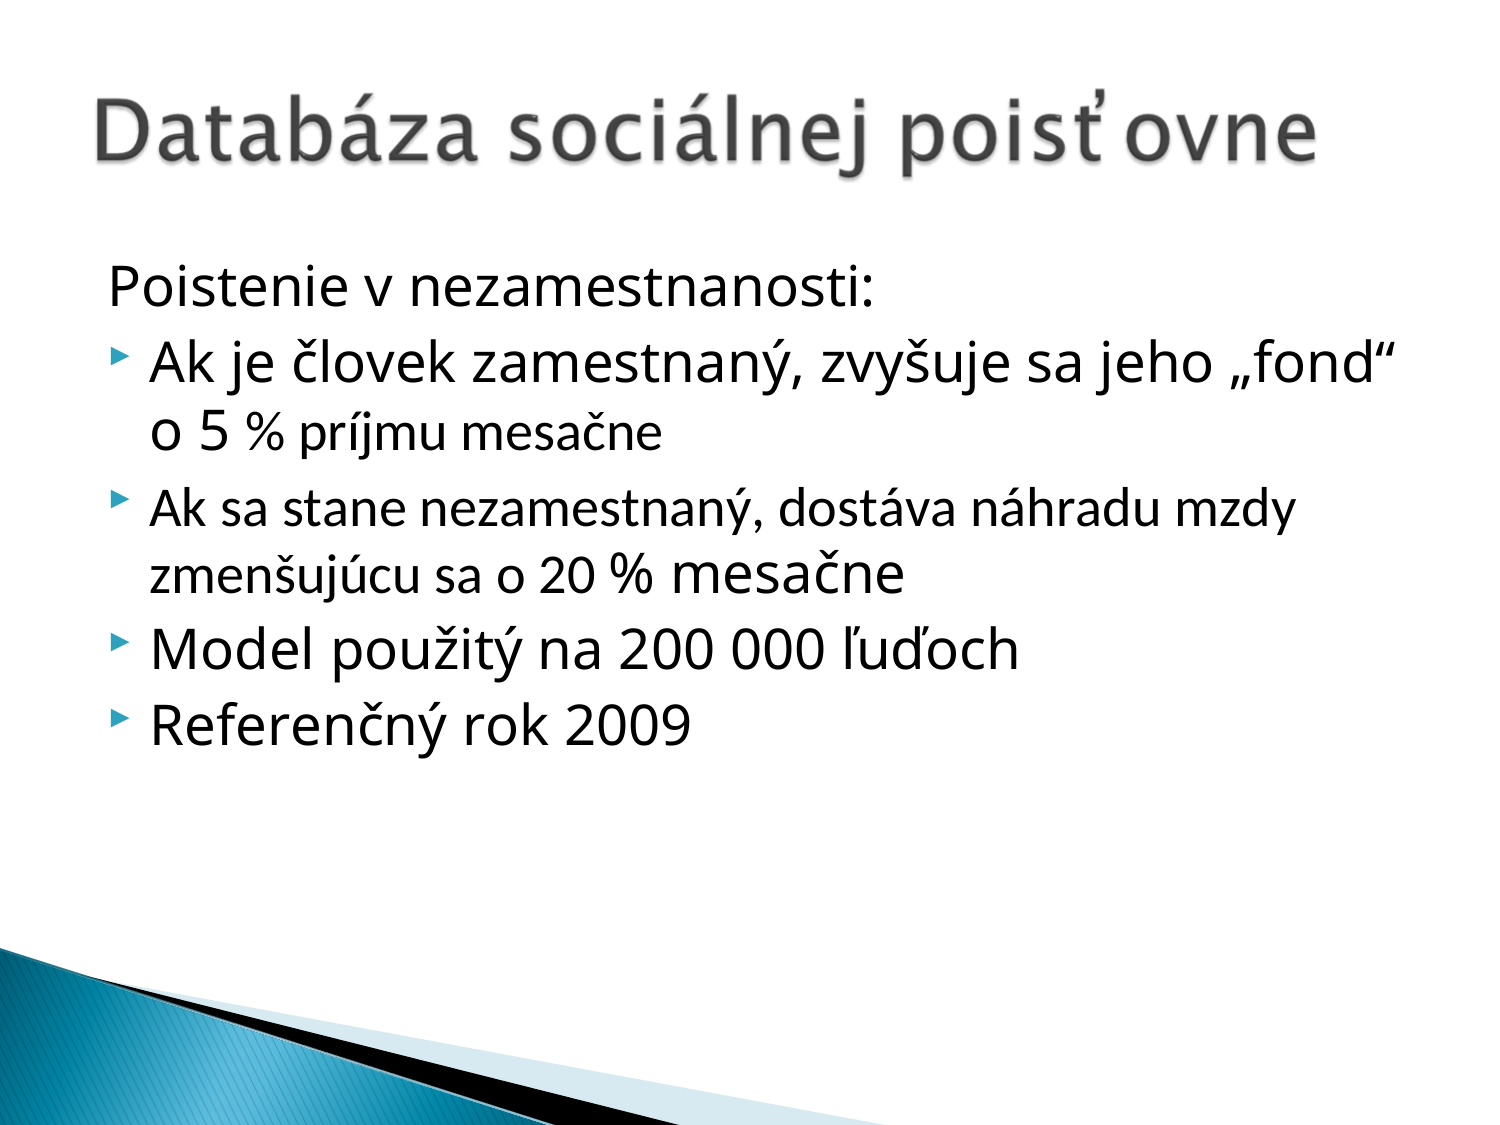

# Poistenie v nezamestnanosti:
Ak je človek zamestnaný, zvyšuje sa jeho „fond“ o 5 % príjmu mesačne
Ak sa stane nezamestnaný, dostáva náhradu mzdy zmenšujúcu sa o 20 % mesačne
Model použitý na 200 000 ľuďoch
Referenčný rok 2009